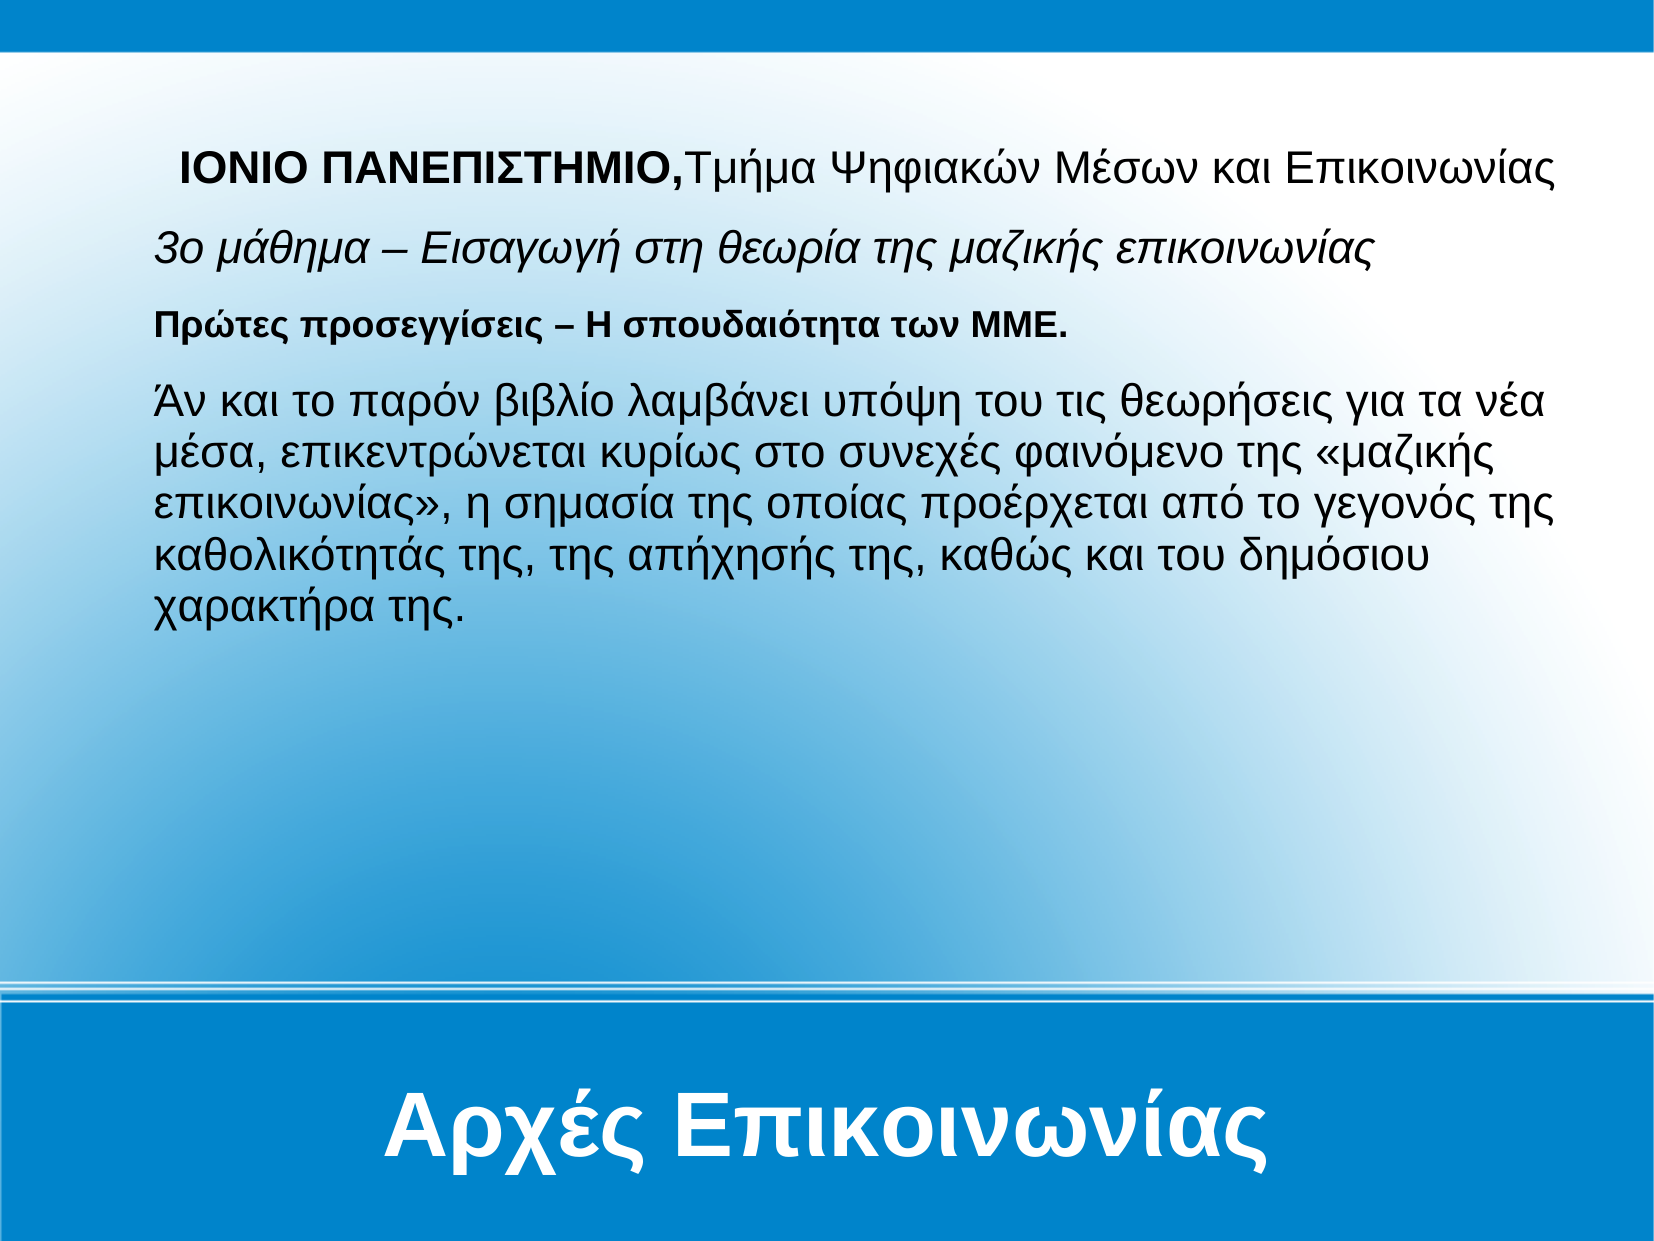

ΙΟΝΙΟ ΠΑΝΕΠΙΣΤΗΜΙΟ,Τμήμα Ψηφιακών Μέσων και Επικοινωνίας
3ο μάθημα – Εισαγωγή στη θεωρία της μαζικής επικοινωνίας
Πρώτες προσεγγίσεις – Η σπουδαιότητα των ΜΜΕ.
Άν και το παρόν βιβλίο λαμβάνει υπόψη του τις θεωρήσεις για τα νέα μέσα, επικεντρώνεται κυρίως στο συνεχές φαινόμενο της «μαζικής επικοινωνίας», η σημασία της οποίας προέρχεται από το γεγονός της καθολικότητάς της, της απήχησής της, καθώς και του δημόσιου χαρακτήρα της.
# Αρχές Επικοινωνίας